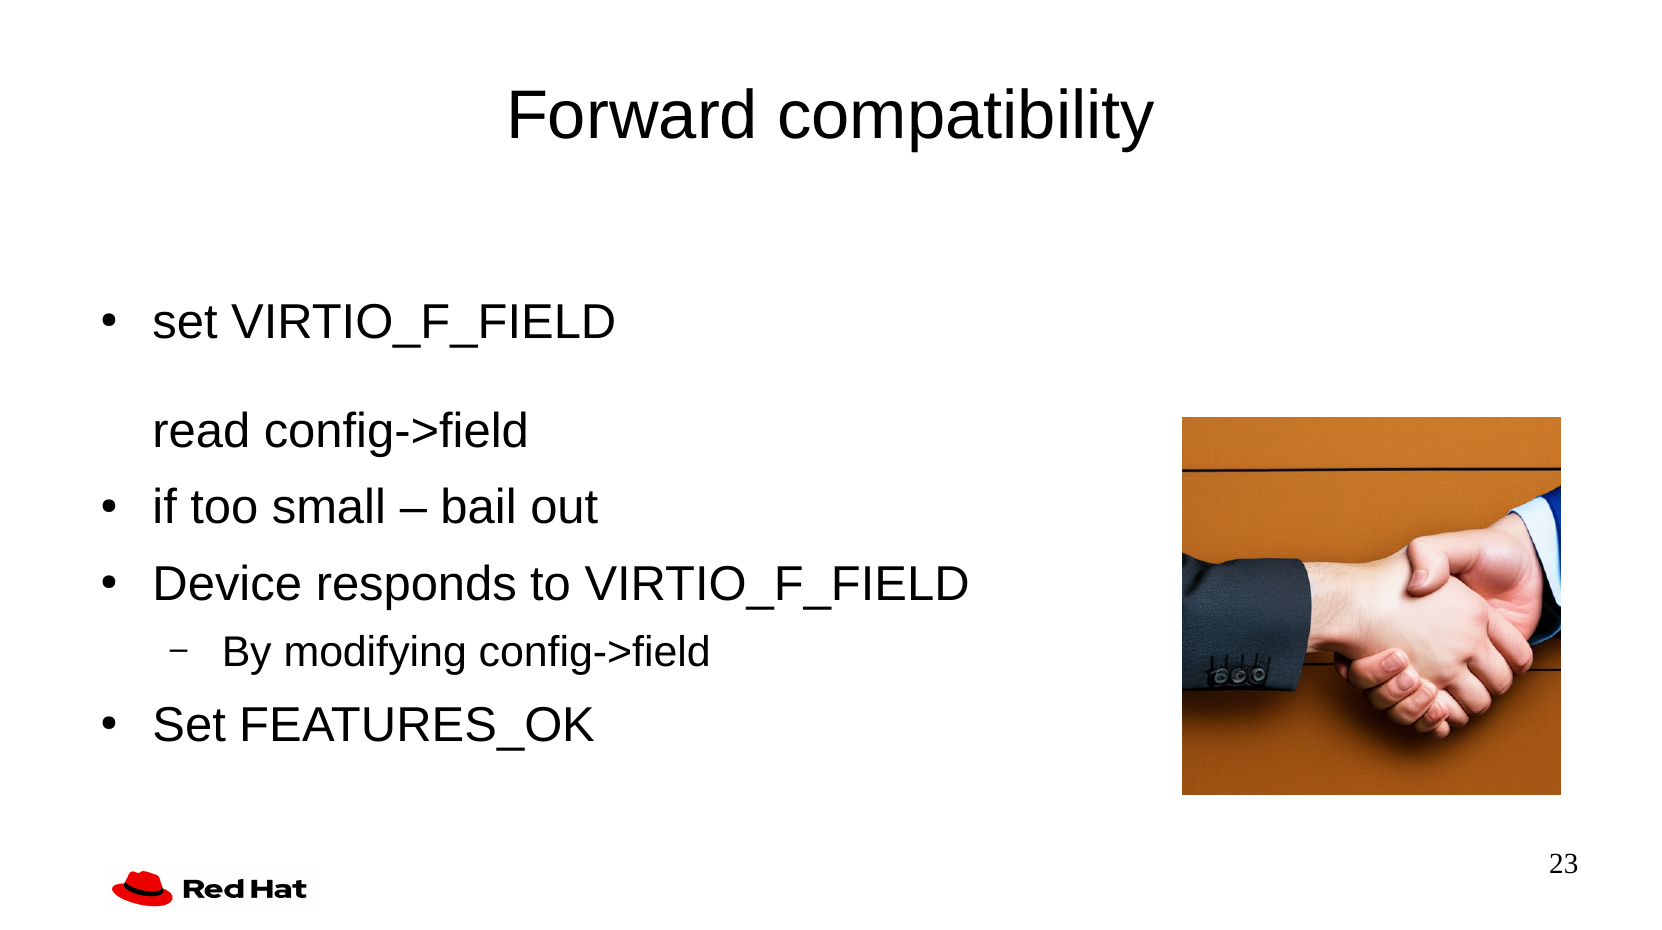

# Forward compatibility
set VIRTIO_F_FIELD
read config->field
if too small – bail out
Device responds to VIRTIO_F_FIELD
By modifying config->field
Set FEATURES_OK
23